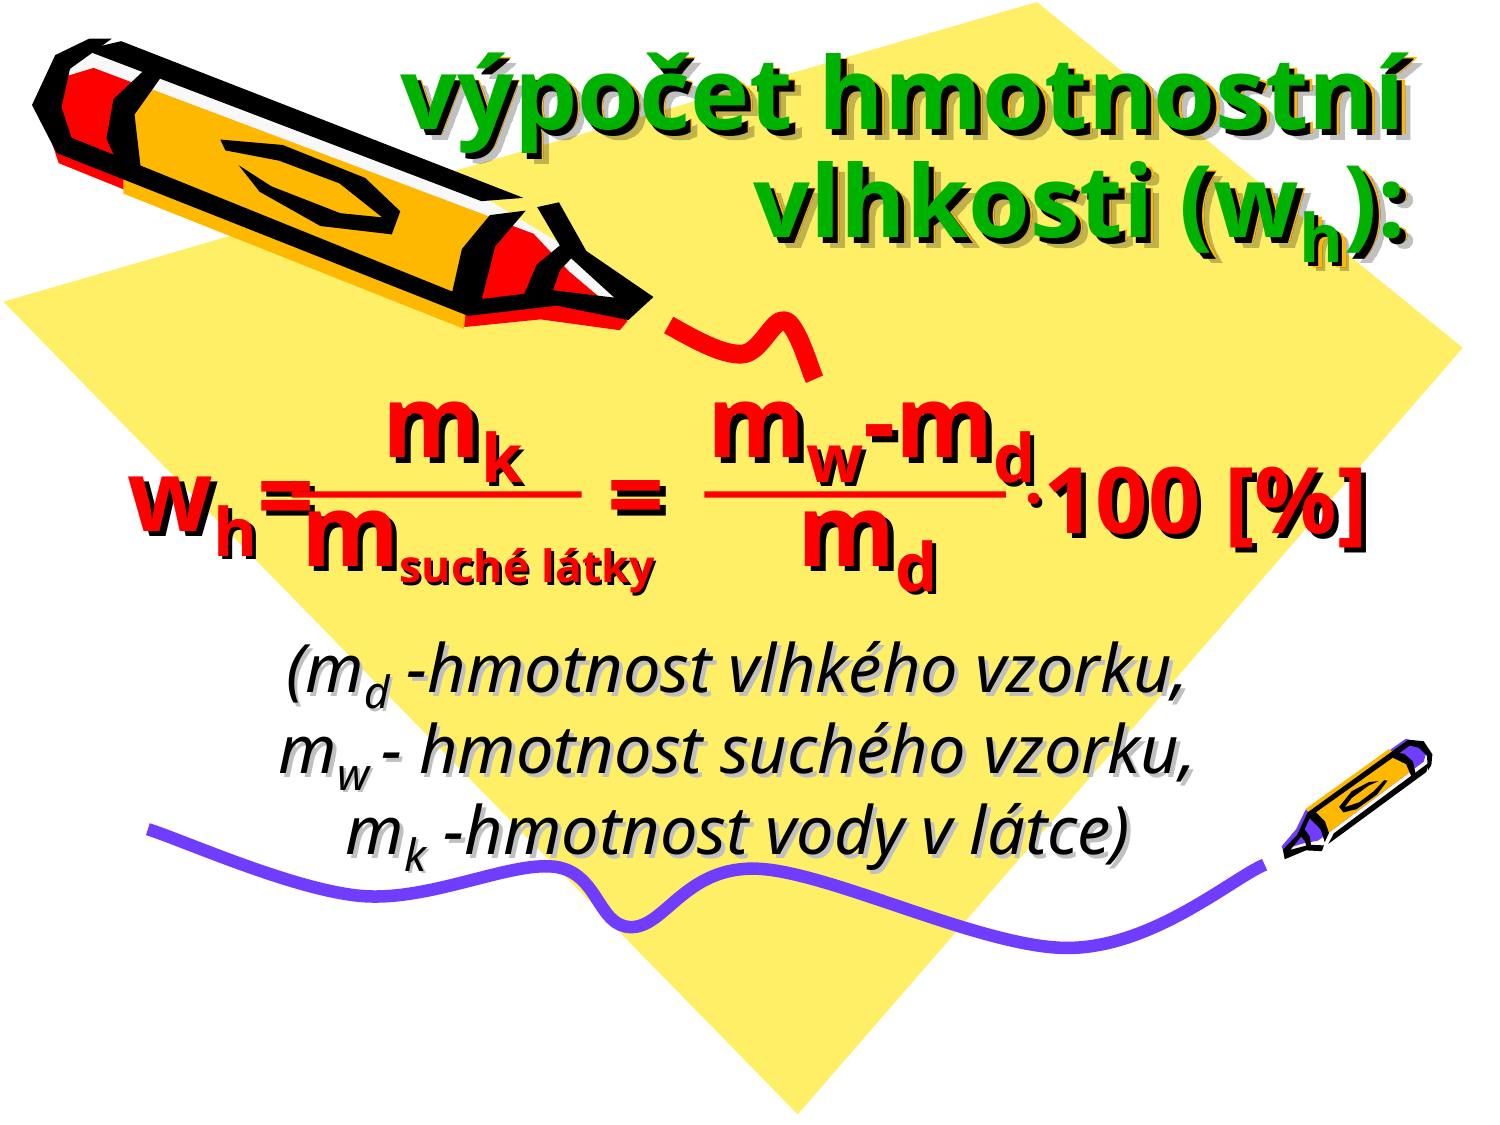

# výpočet hmotnostní vlhkosti (wh):
mk
mw-md
=
wh=
.100 [%]
msuché látky
md
(md -hmotnost vlhkého vzorku,
mw - hmotnost suchého vzorku,
mk -hmotnost vody v látce)